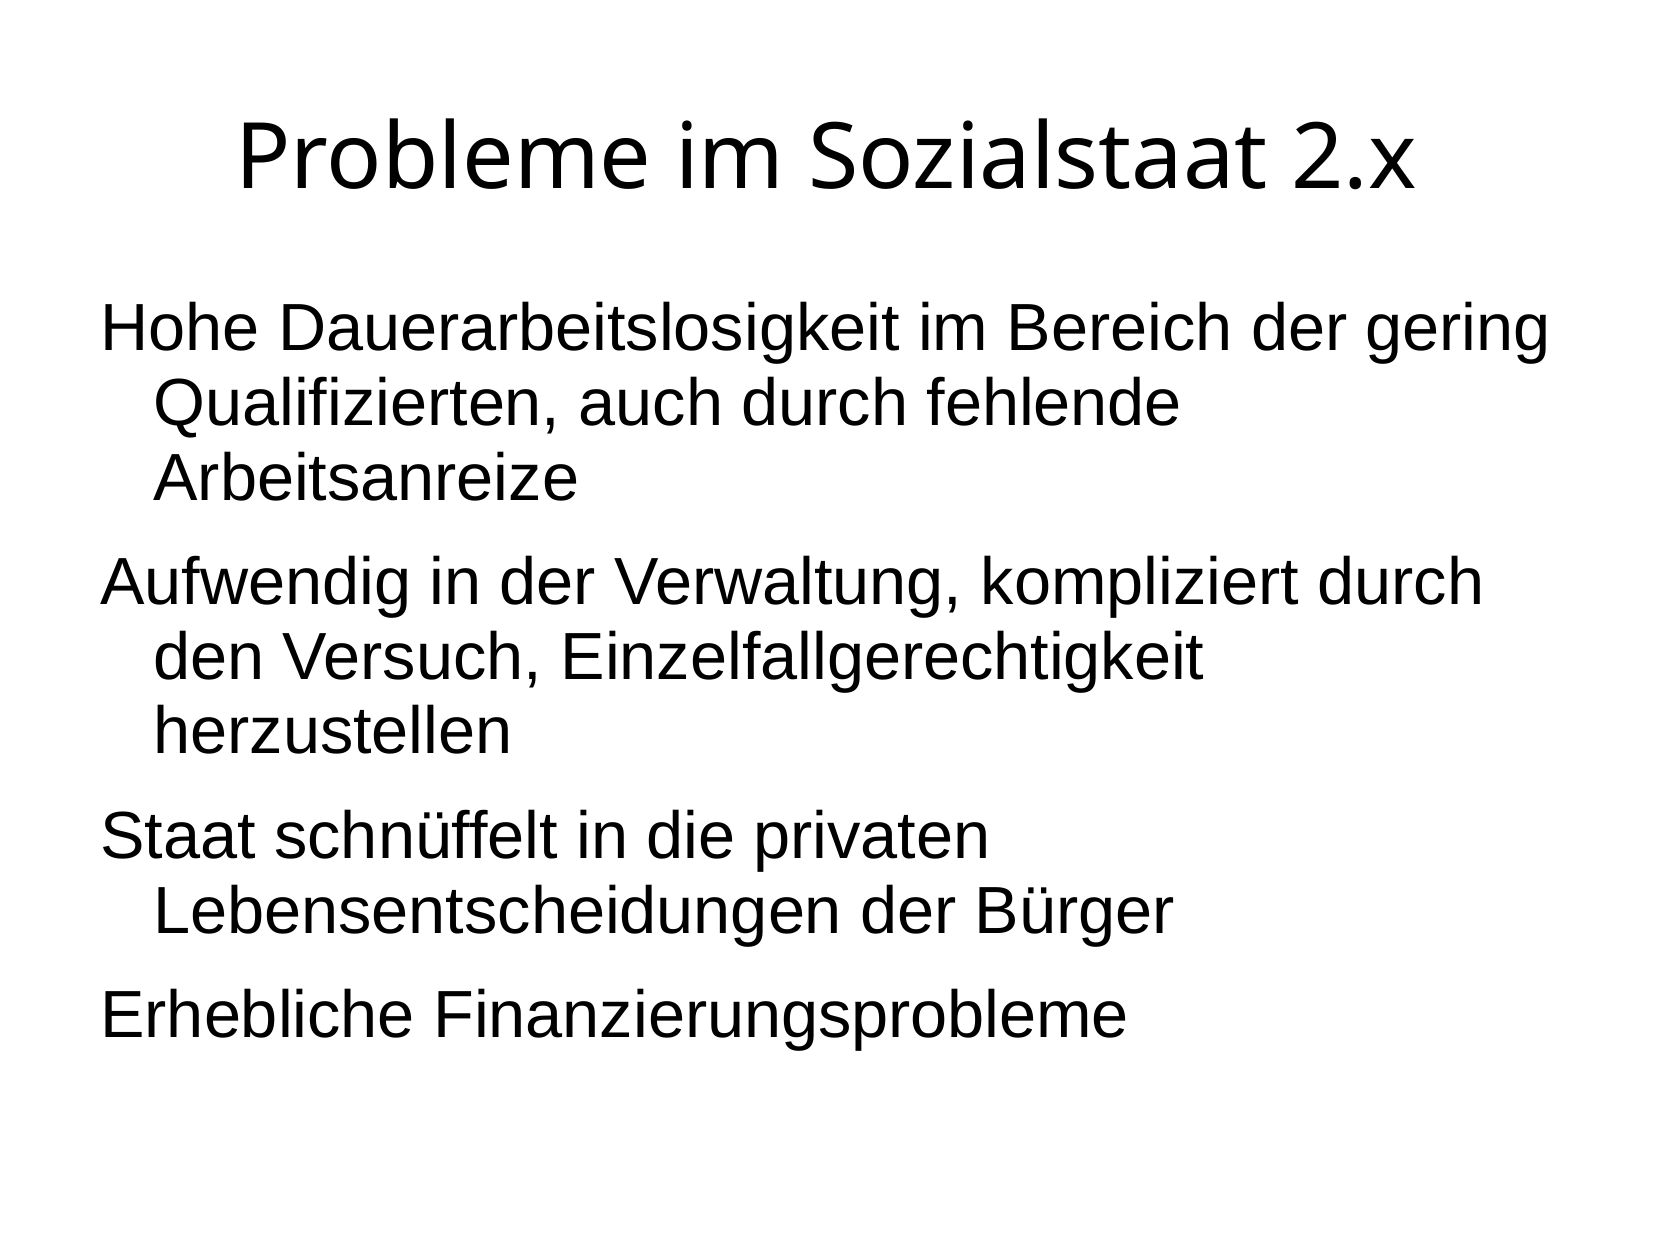

# Probleme im Sozialstaat 2.x
Hohe Dauerarbeitslosigkeit im Bereich der gering Qualifizierten, auch durch fehlende Arbeitsanreize
Aufwendig in der Verwaltung, kompliziert durch den Versuch, Einzelfallgerechtigkeit herzustellen
Staat schnüffelt in die privaten Lebensentscheidungen der Bürger
Erhebliche Finanzierungsprobleme